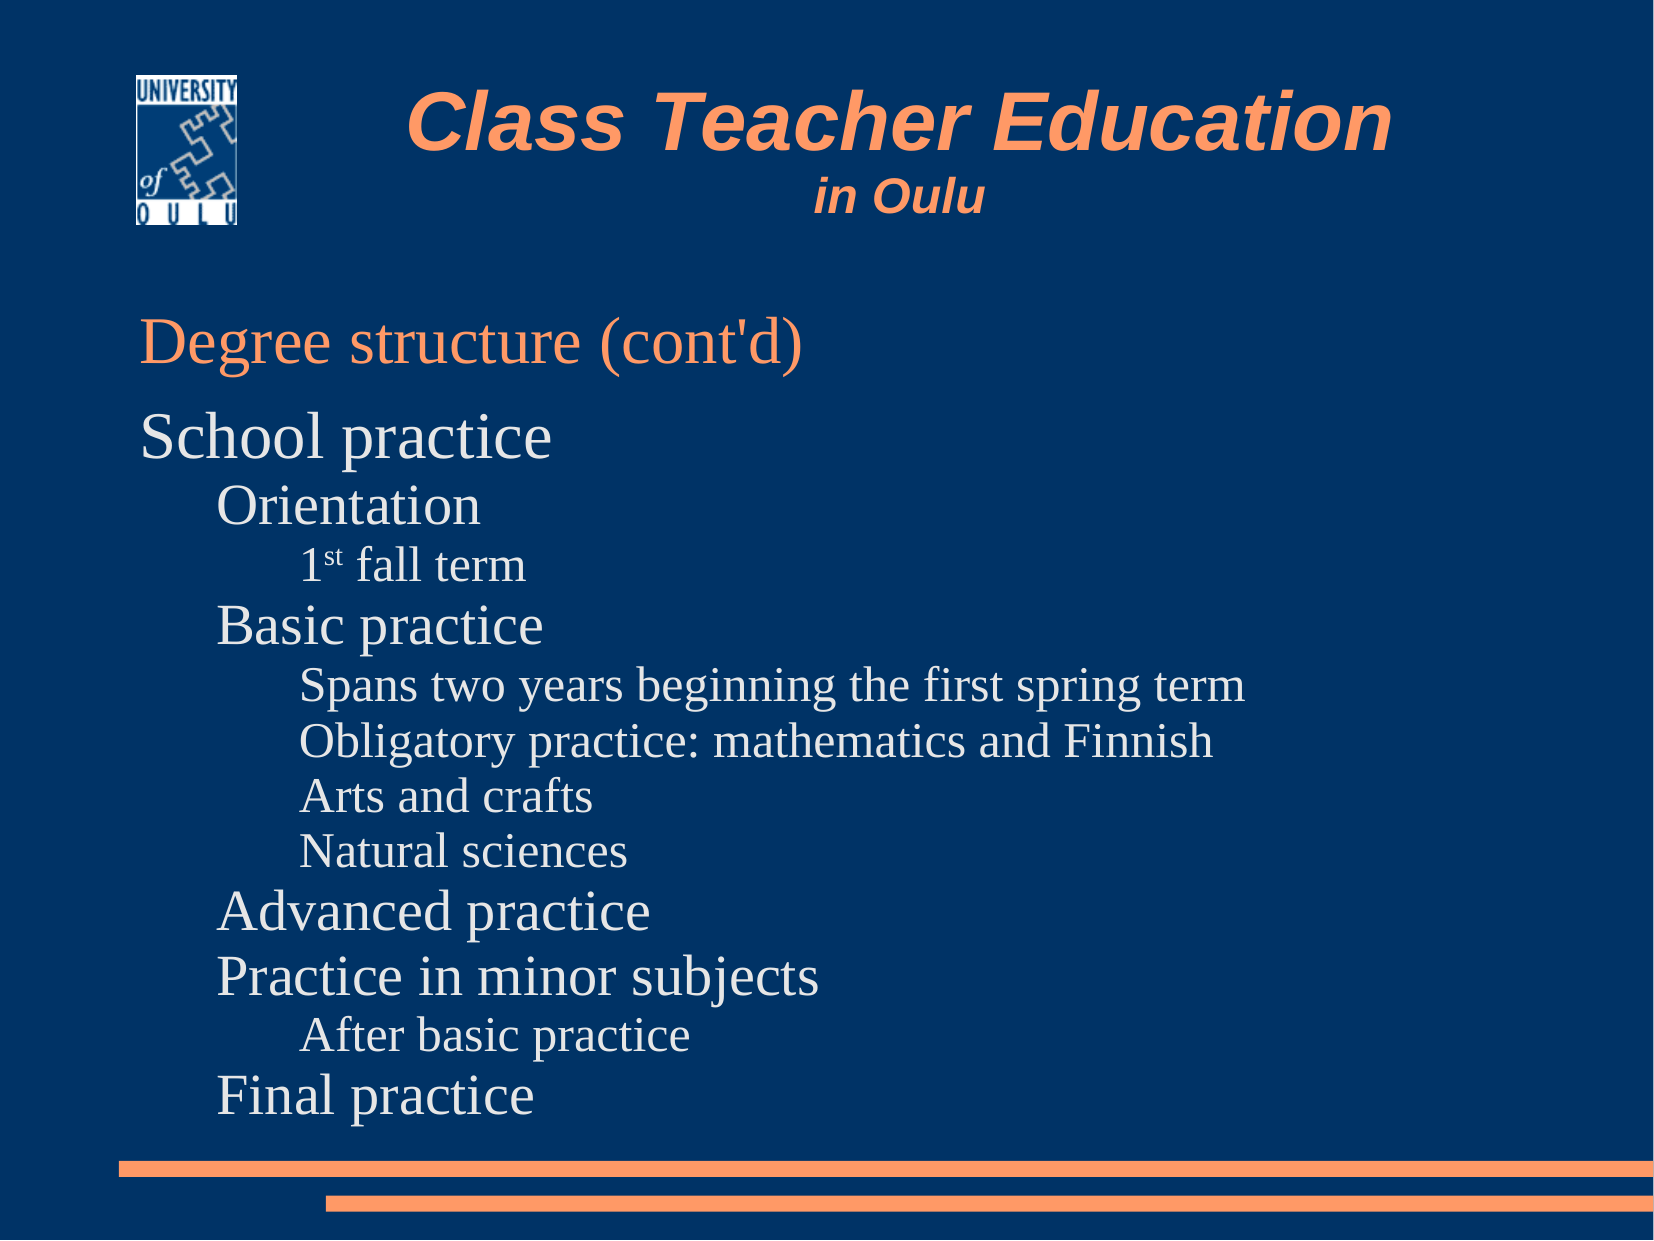

# Class Teacher Education in Oulu
Degree structure (cont'd)
School practice
Orientation
1st fall term
Basic practice
Spans two years beginning the first spring term
Obligatory practice: mathematics and Finnish
Arts and crafts
Natural sciences
Advanced practice
Practice in minor subjects
After basic practice
Final practice